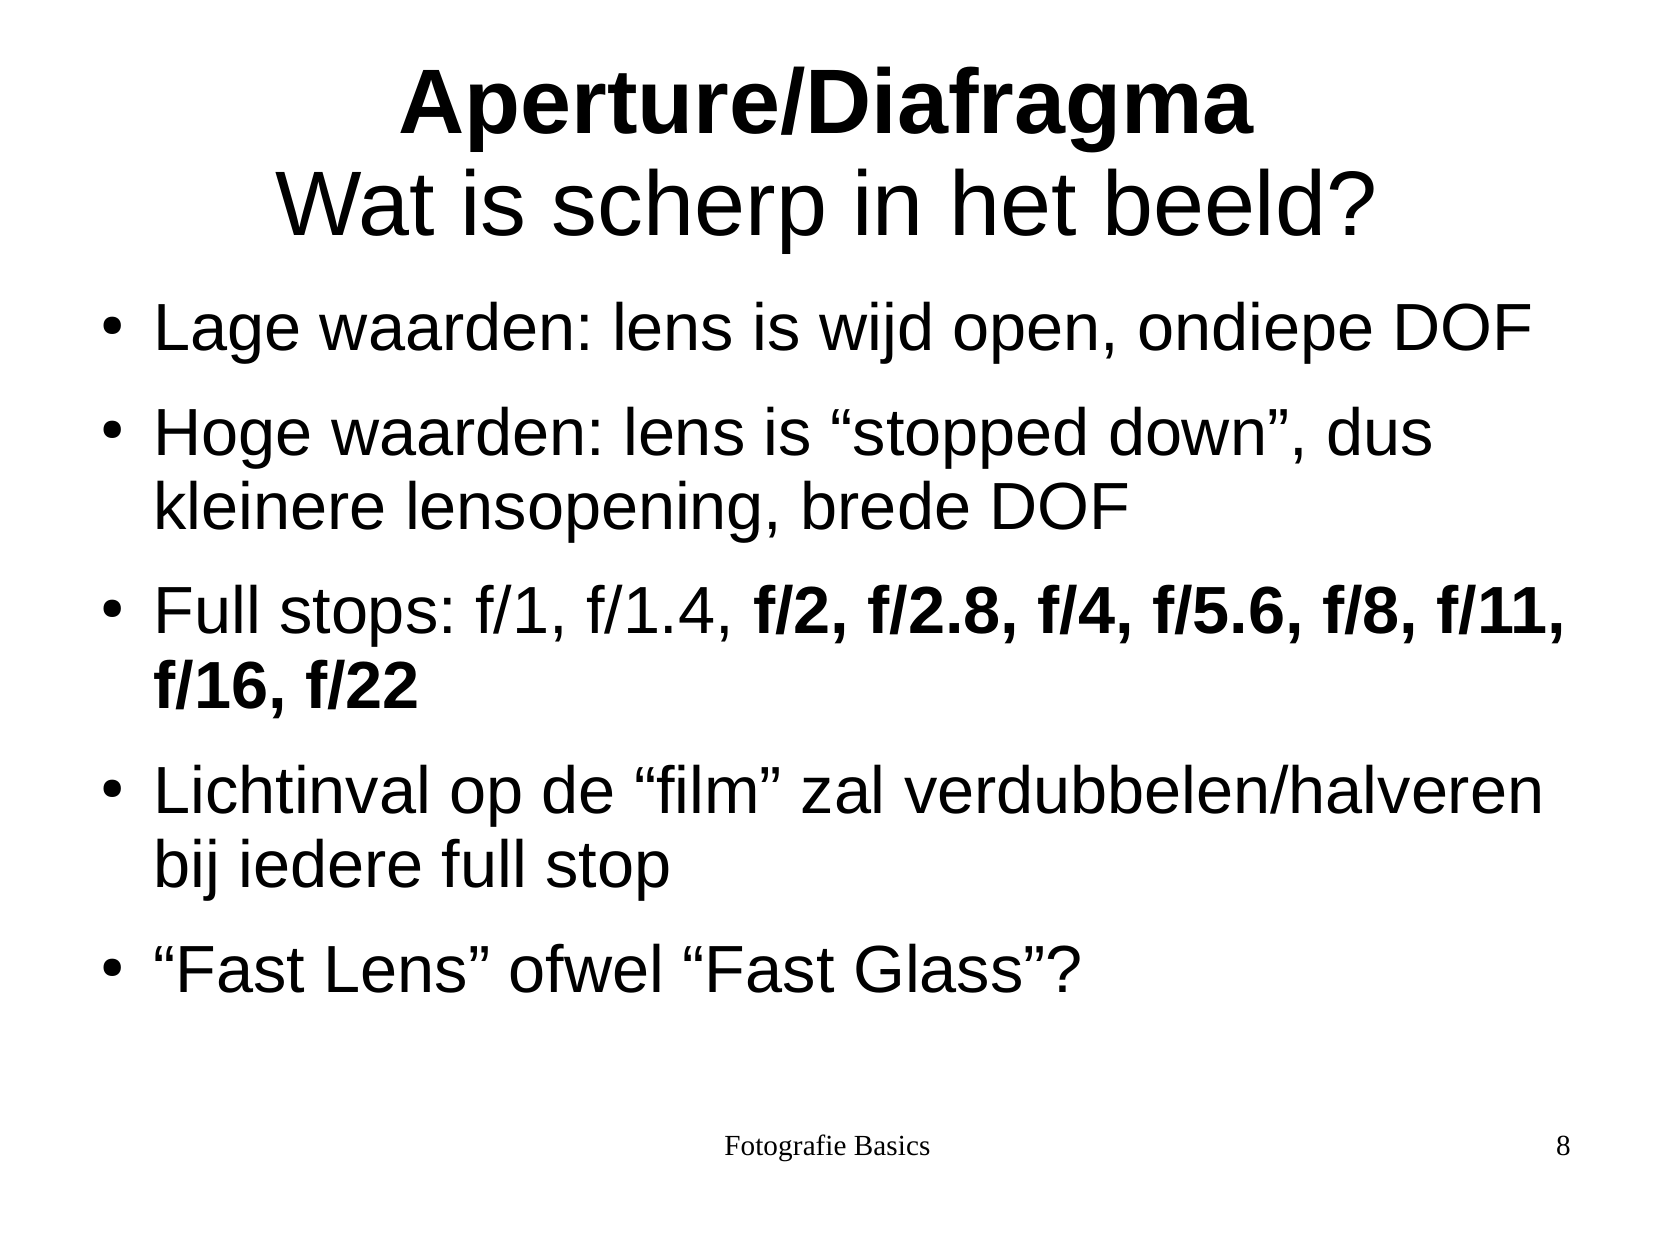

# Aperture/Diafragma Wat is scherp in het beeld?
Lage waarden: lens is wijd open, ondiepe DOF
Hoge waarden: lens is “stopped down”, dus kleinere lensopening, brede DOF
Full stops: f/1, f/1.4, f/2, f/2.8, f/4, f/5.6, f/8, f/11, f/16, f/22
Lichtinval op de “film” zal verdubbelen/halveren bij iedere full stop
“Fast Lens” ofwel “Fast Glass”?
Fotografie Basics
8